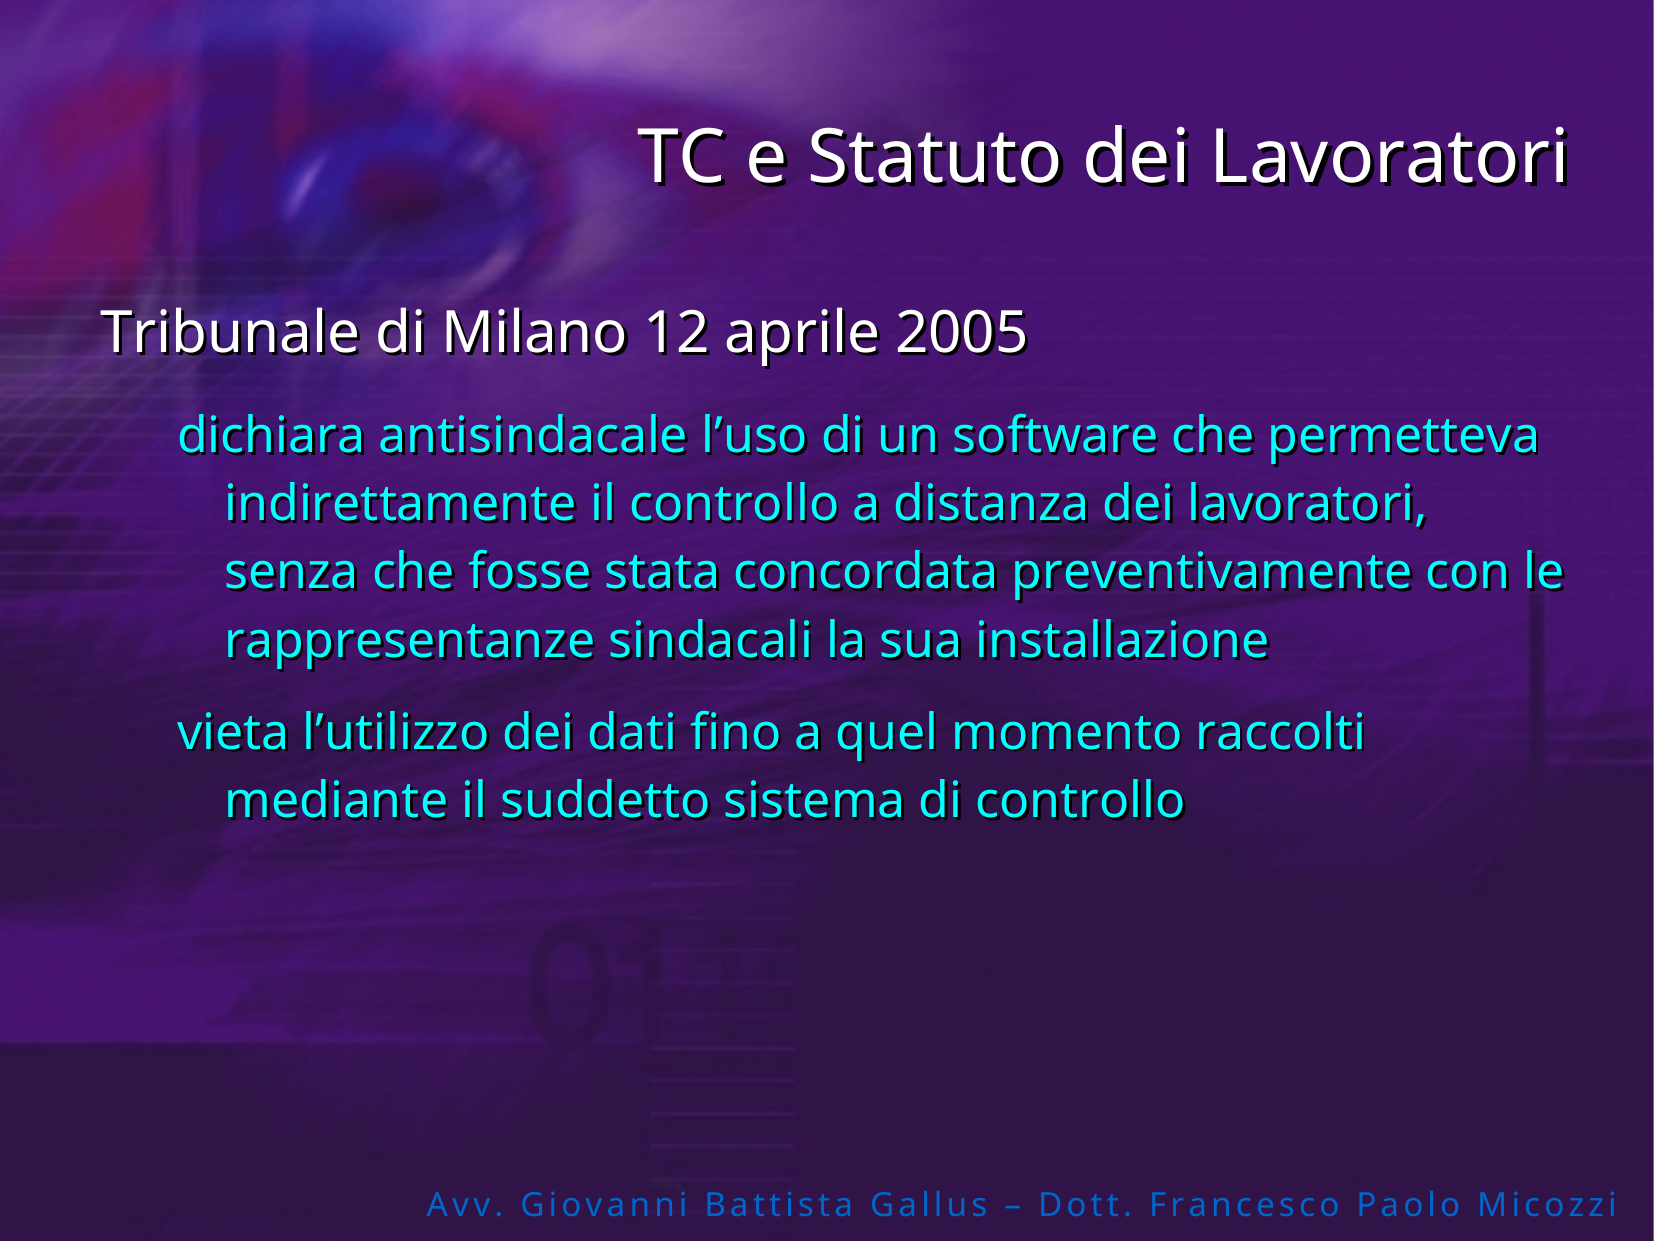

# TC e Statuto dei Lavoratori
Tribunale di Milano 12 aprile 2005
dichiara antisindacale l’uso di un software che permetteva indirettamente il controllo a distanza dei lavoratori, senza che fosse stata concordata preventivamente con le rappresentanze sindacali la sua installazione
vieta l’utilizzo dei dati fino a quel momento raccolti mediante il suddetto sistema di controllo
dott. Francesco Paolo Micozzi - f.micozzi@studionati.it